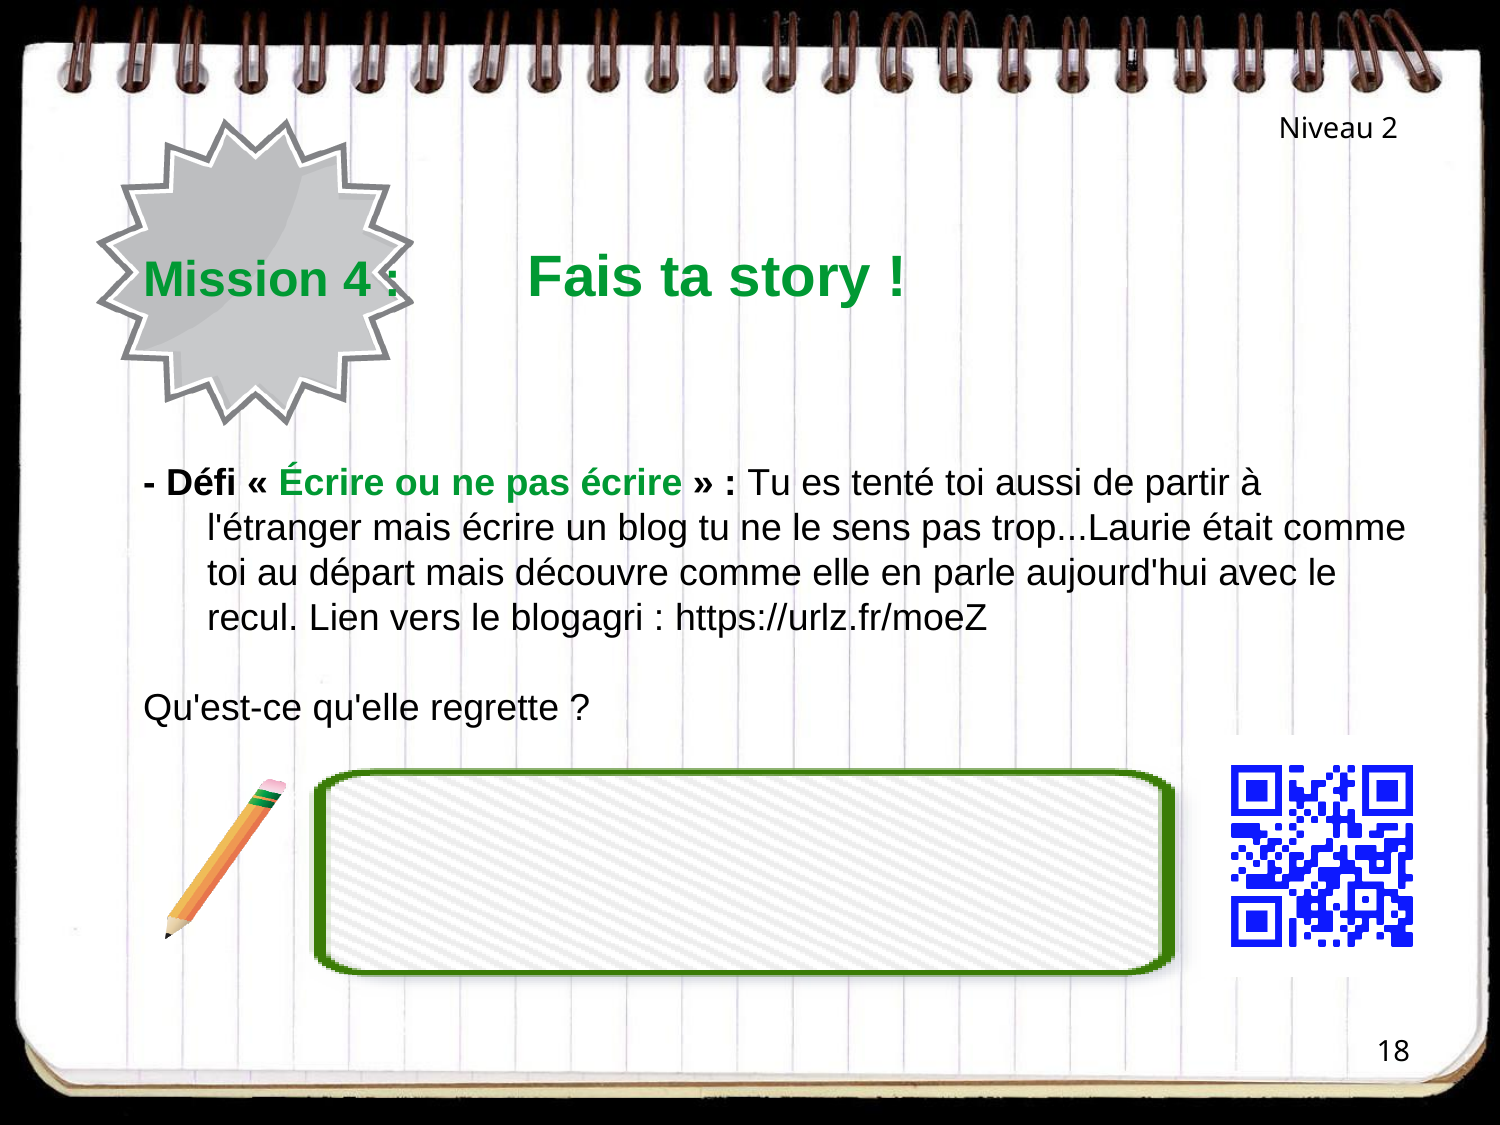

Niveau 2
Mission 4 :  Fais ta story !
- Défi « Écrire ou ne pas écrire » : Tu es tenté toi aussi de partir à l'étranger mais écrire un blog tu ne le sens pas trop...Laurie était comme toi au départ mais découvre comme elle en parle aujourd'hui avec le recul. Lien vers le blogagri : https://urlz.fr/moeZ
Qu'est-ce qu'elle regrette ?